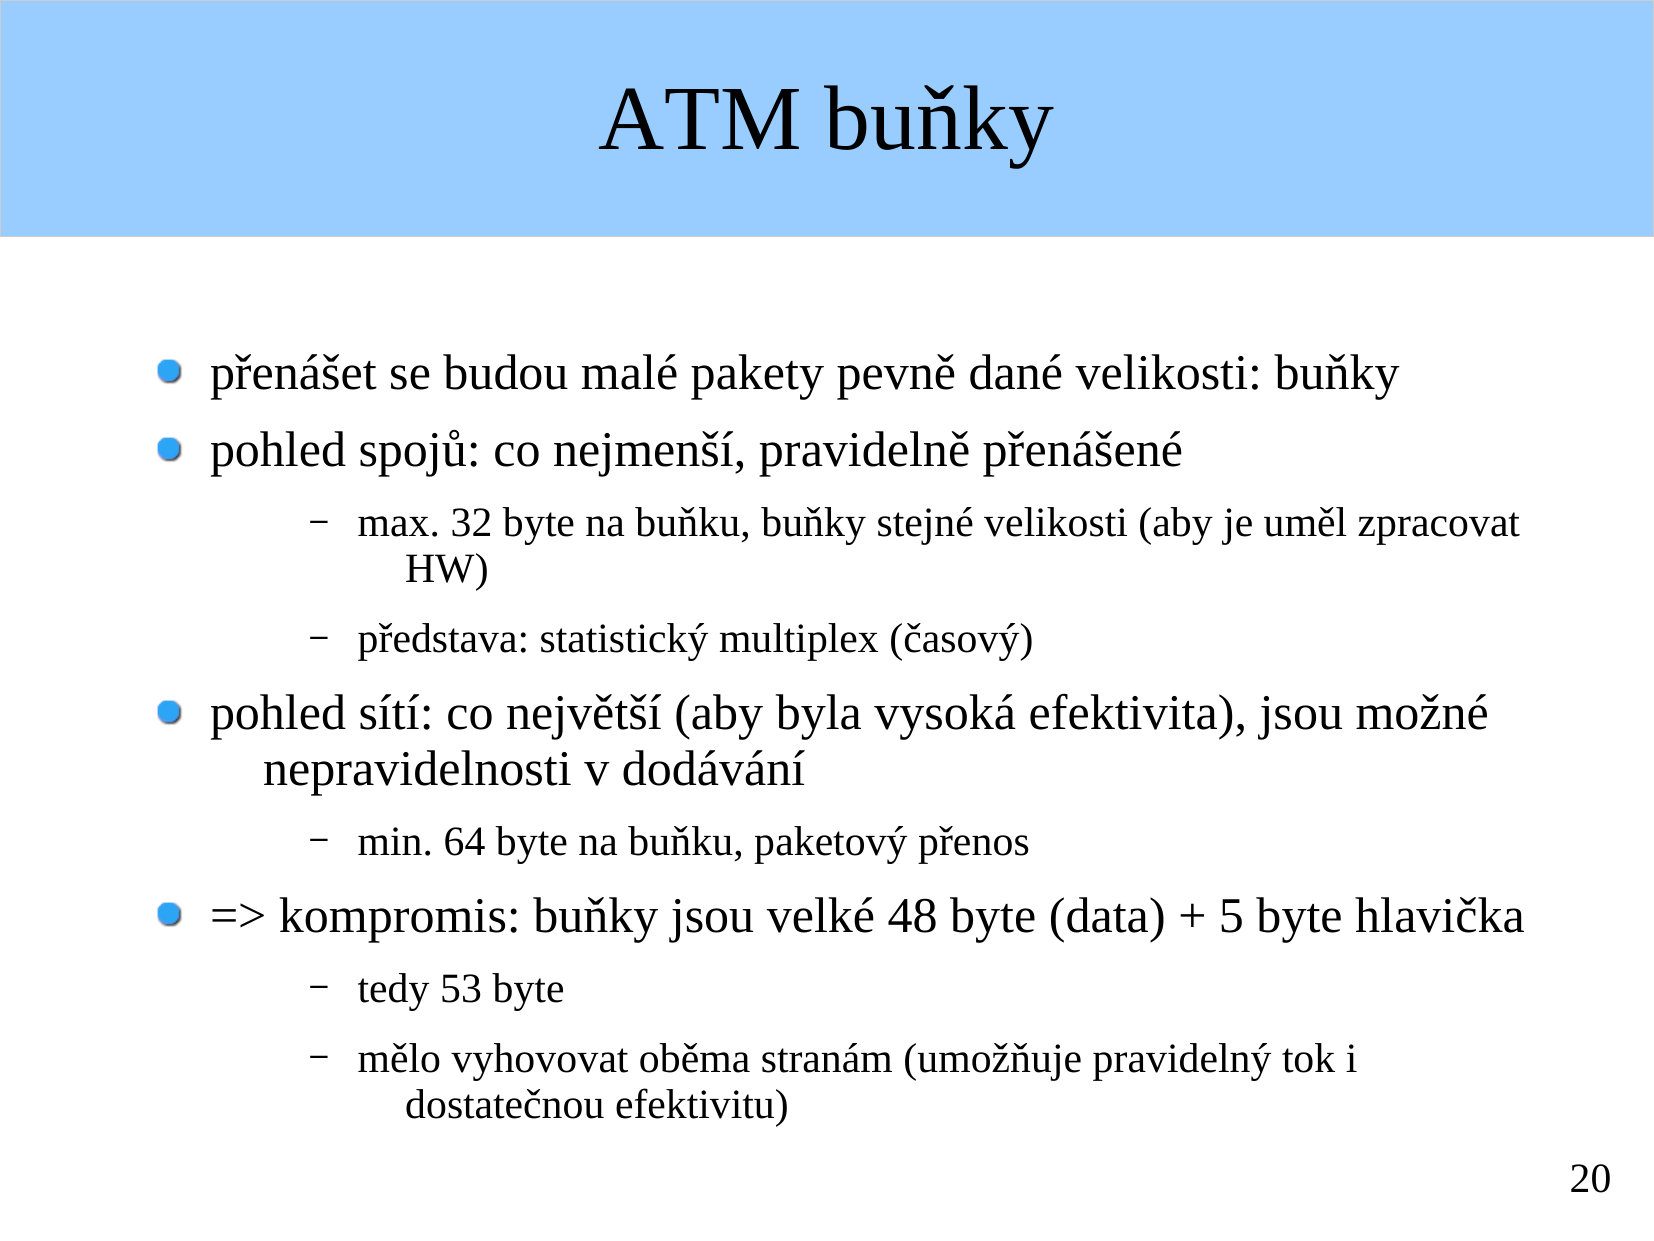

# ATM buňky
přenášet se budou malé pakety pevně dané velikosti: buňky
pohled spojů: co nejmenší, pravidelně přenášené
max. 32 byte na buňku, buňky stejné velikosti (aby je uměl zpracovat HW)
představa: statistický multiplex (časový)
pohled sítí: co největší (aby byla vysoká efektivita), jsou možné nepravidelnosti v dodávání
min. 64 byte na buňku, paketový přenos
=> kompromis: buňky jsou velké 48 byte (data) + 5 byte hlavička
tedy 53 byte
mělo vyhovovat oběma stranám (umožňuje pravidelný tok i dostatečnou efektivitu)